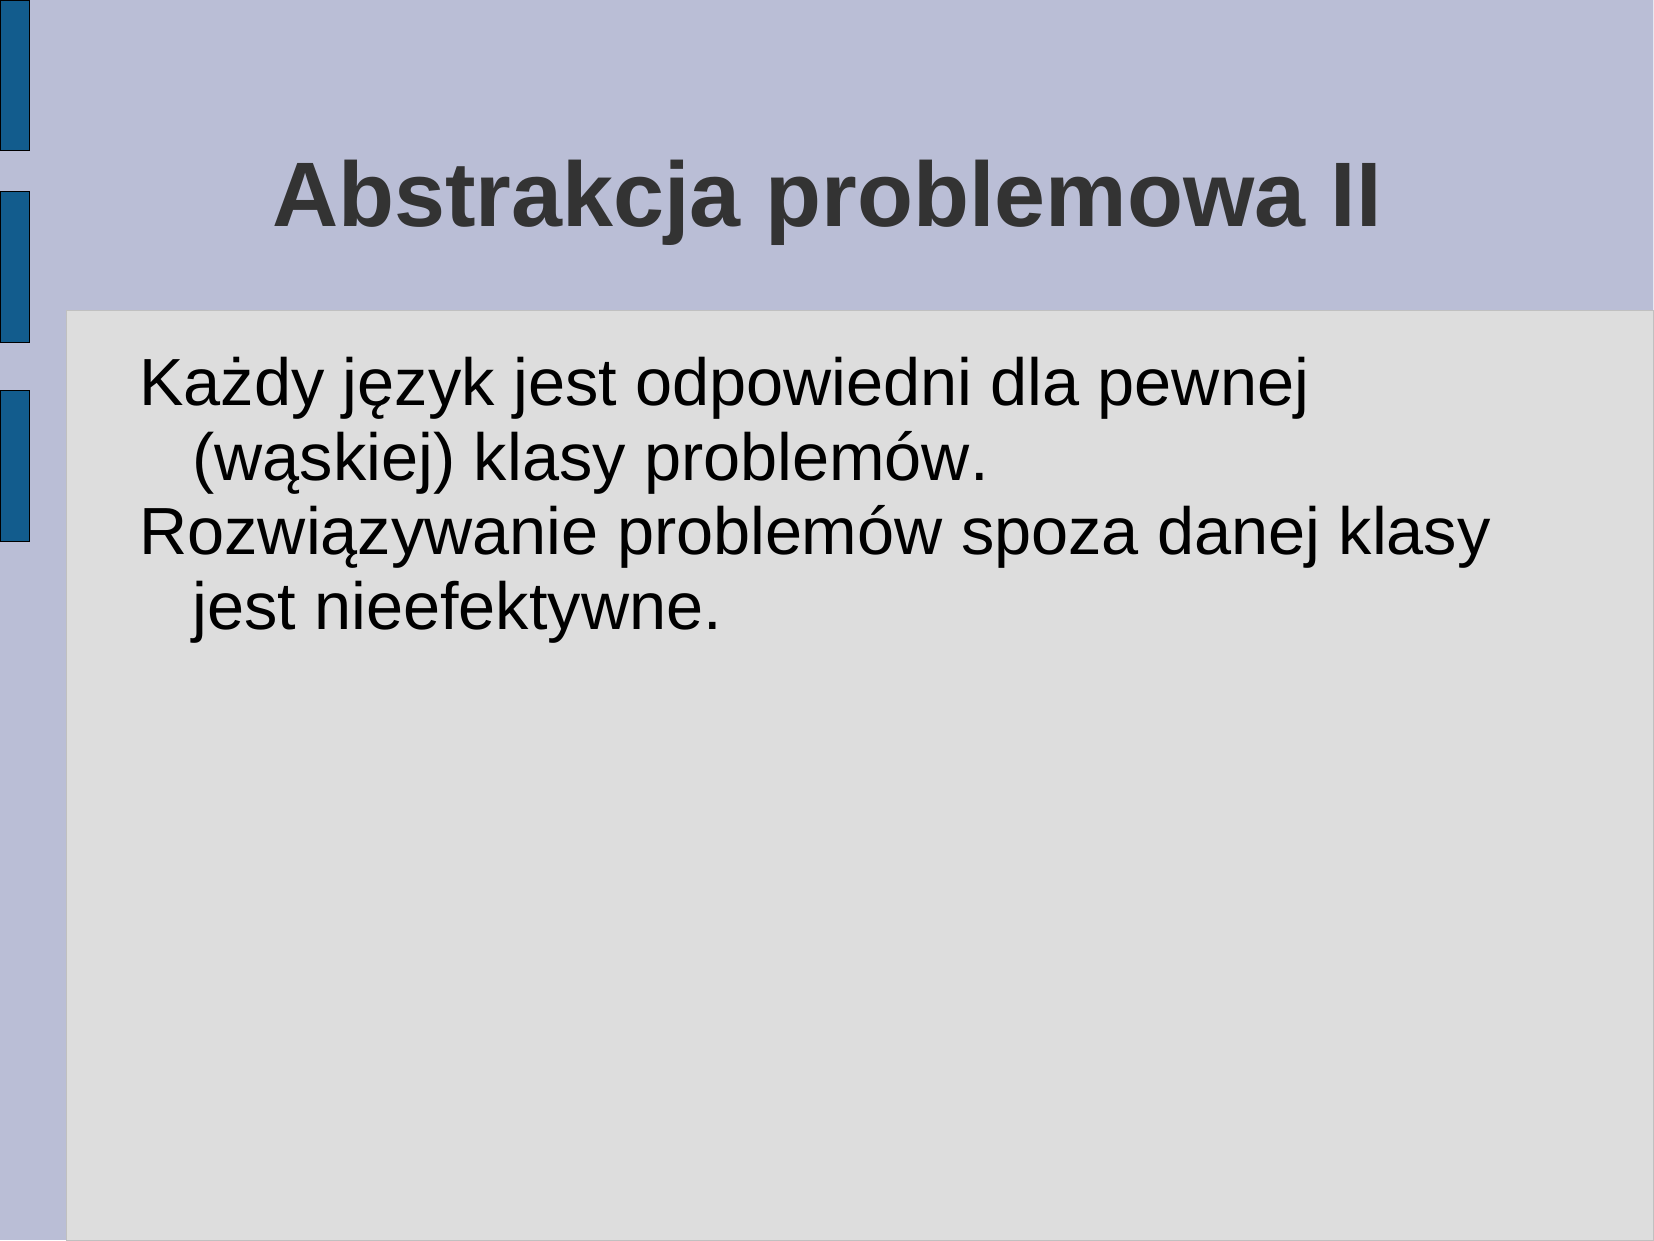

# Abstrakcja problemowa II
Każdy język jest odpowiedni dla pewnej (wąskiej) klasy problemów.
Rozwiązywanie problemów spoza danej klasy jest nieefektywne.